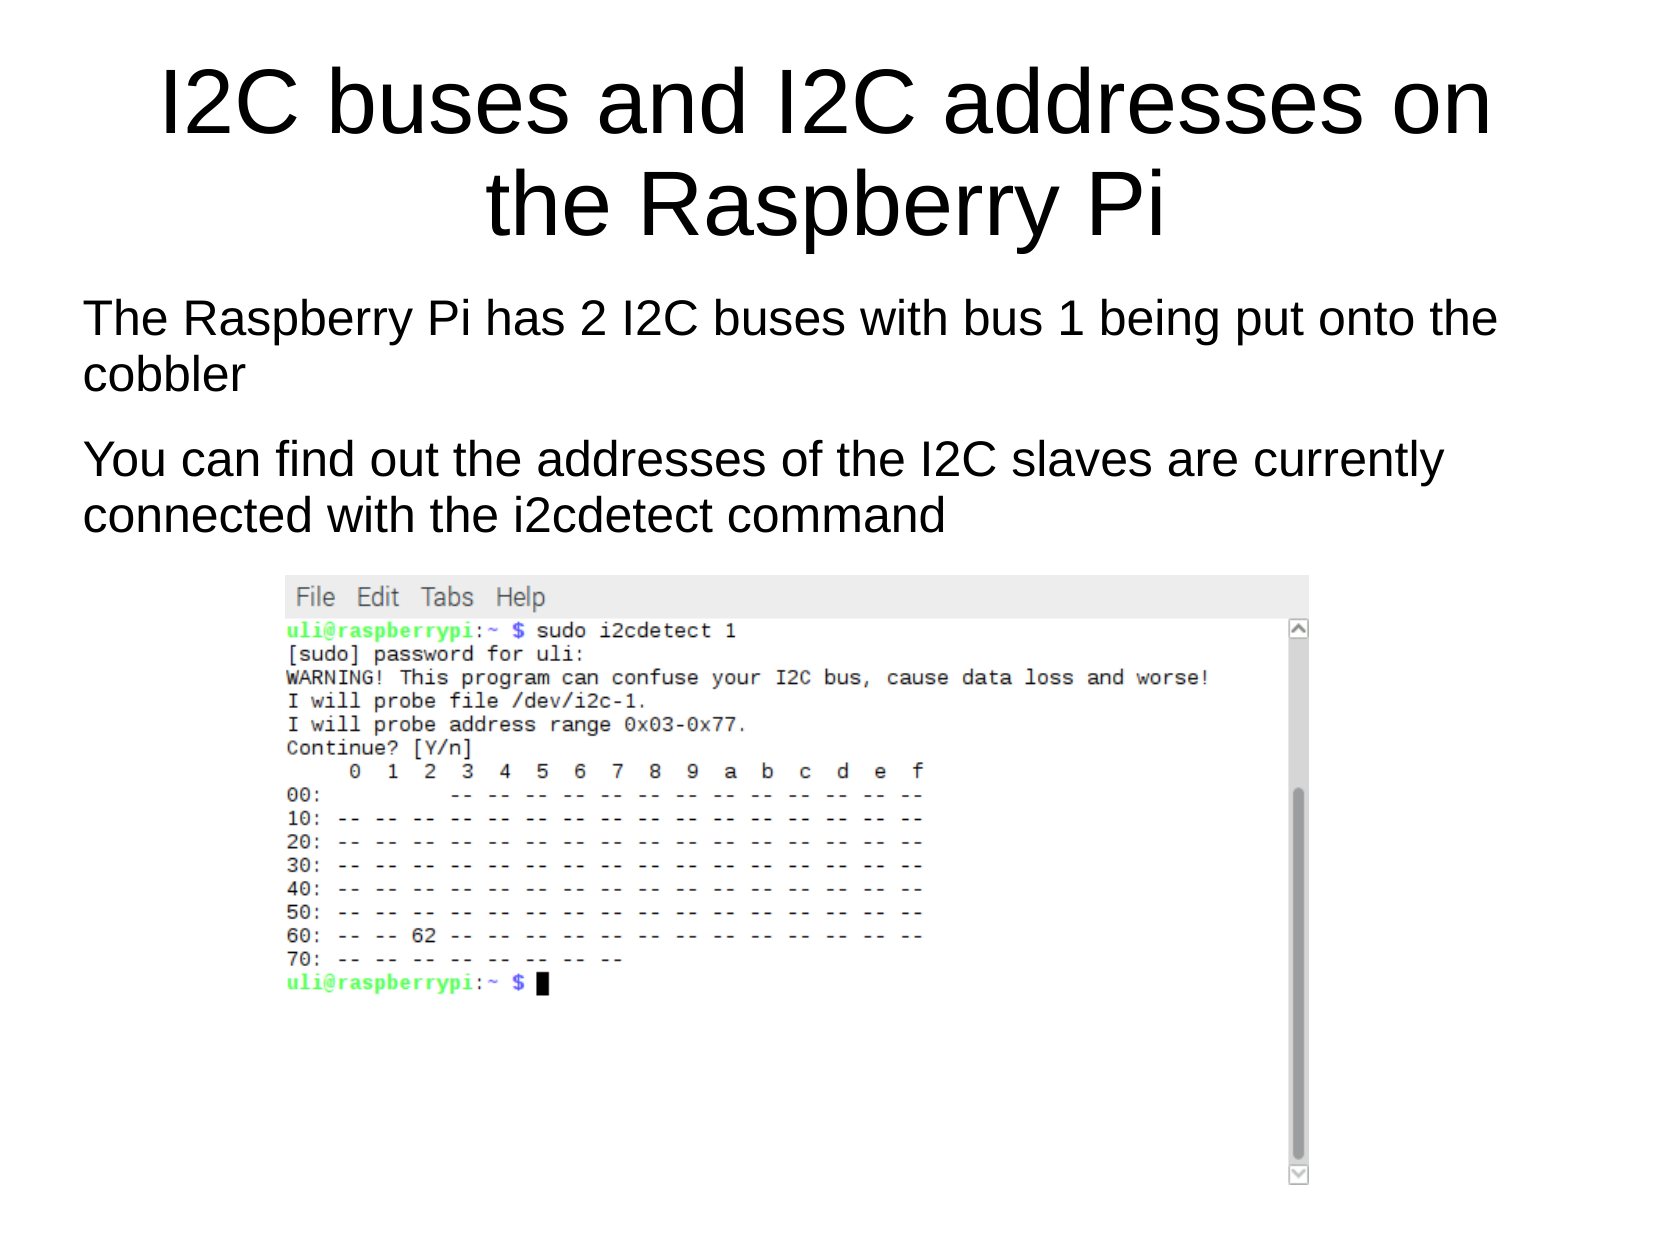

# I2C buses and I2C addresses on the Raspberry Pi
The Raspberry Pi has 2 I2C buses with bus 1 being put onto the cobbler
You can find out the addresses of the I2C slaves are currently connected with the i2cdetect command